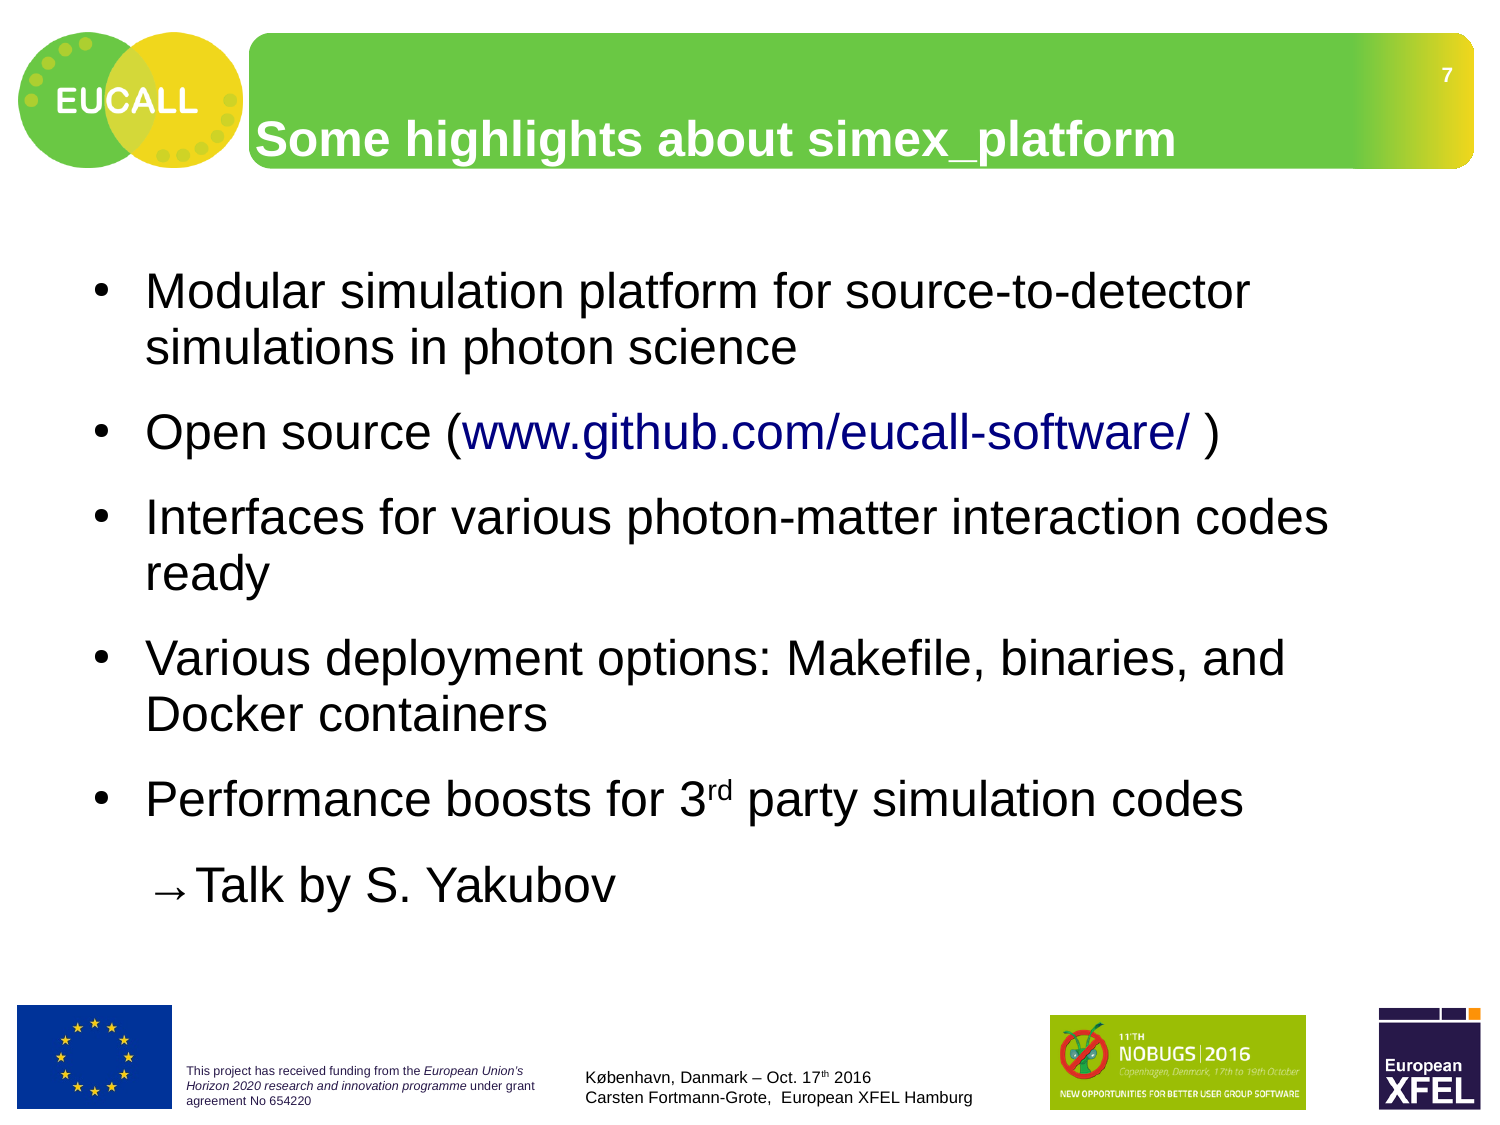

# Some highlights about simex_platform
Modular simulation platform for source-to-detector simulations in photon science
Open source (www.github.com/eucall-software/ )
Interfaces for various photon-matter interaction codes ready
Various deployment options: Makefile, binaries, and Docker containers
Performance boosts for 3rd party simulation codes
→Talk by S. Yakubov